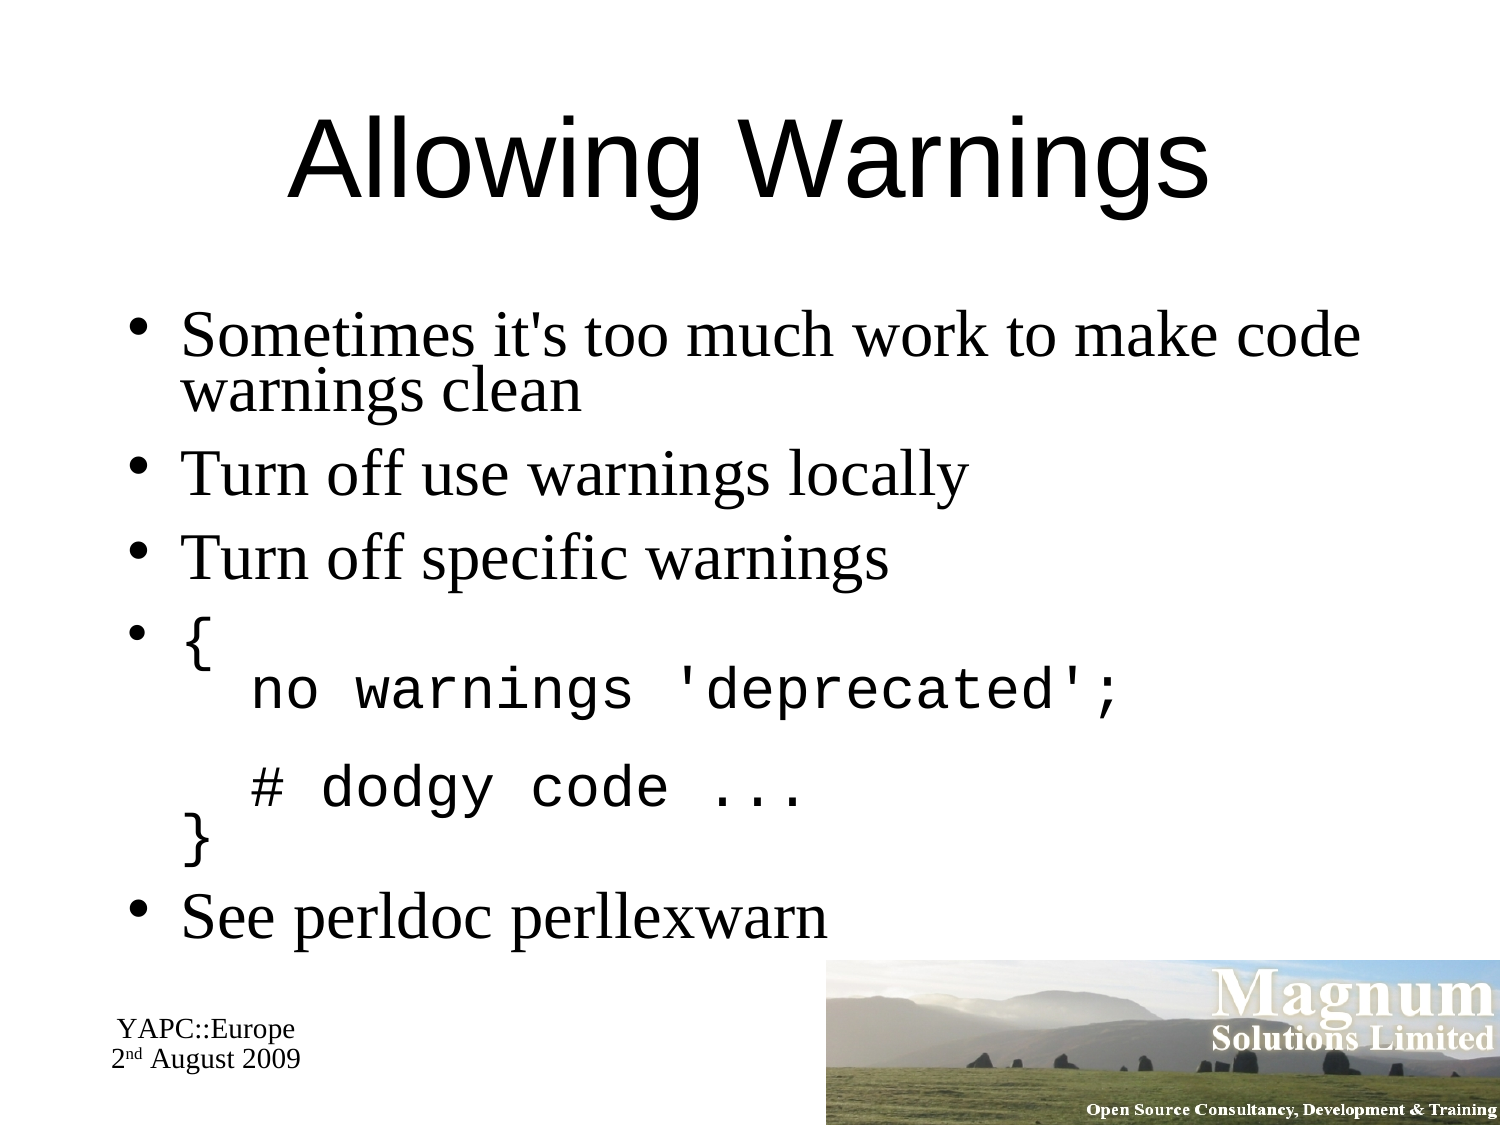

# Allowing Warnings
Sometimes it's too much work to make code warnings clean
Turn off use warnings locally
Turn off specific warnings
{
 no warnings 'deprecated';
 # dodgy code ...
}
See perldoc perllexwarn
23